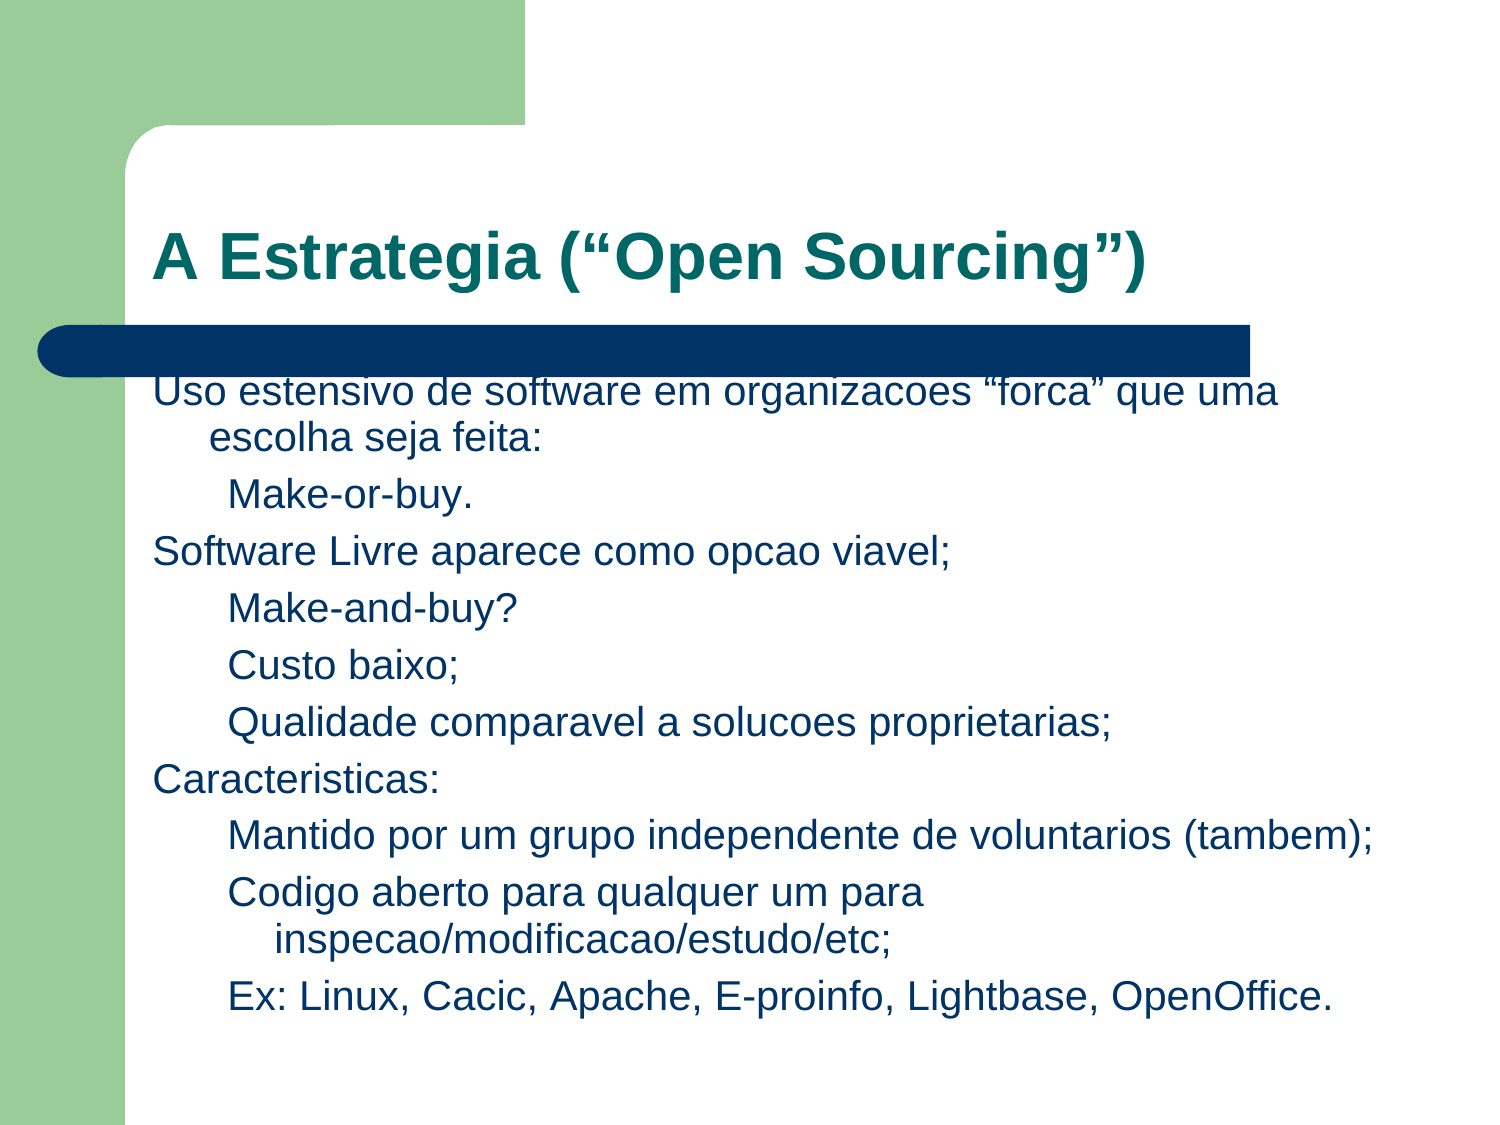

# A Estrategia (“Open Sourcing”)
Uso estensivo de software em organizacoes “forca” que uma escolha seja feita:
Make-or-buy.
Software Livre aparece como opcao viavel;
Make-and-buy?
Custo baixo;
Qualidade comparavel a solucoes proprietarias;
Caracteristicas:
Mantido por um grupo independente de voluntarios (tambem);
Codigo aberto para qualquer um para inspecao/modificacao/estudo/etc;
Ex: Linux, Cacic, Apache, E-proinfo, Lightbase, OpenOffice.